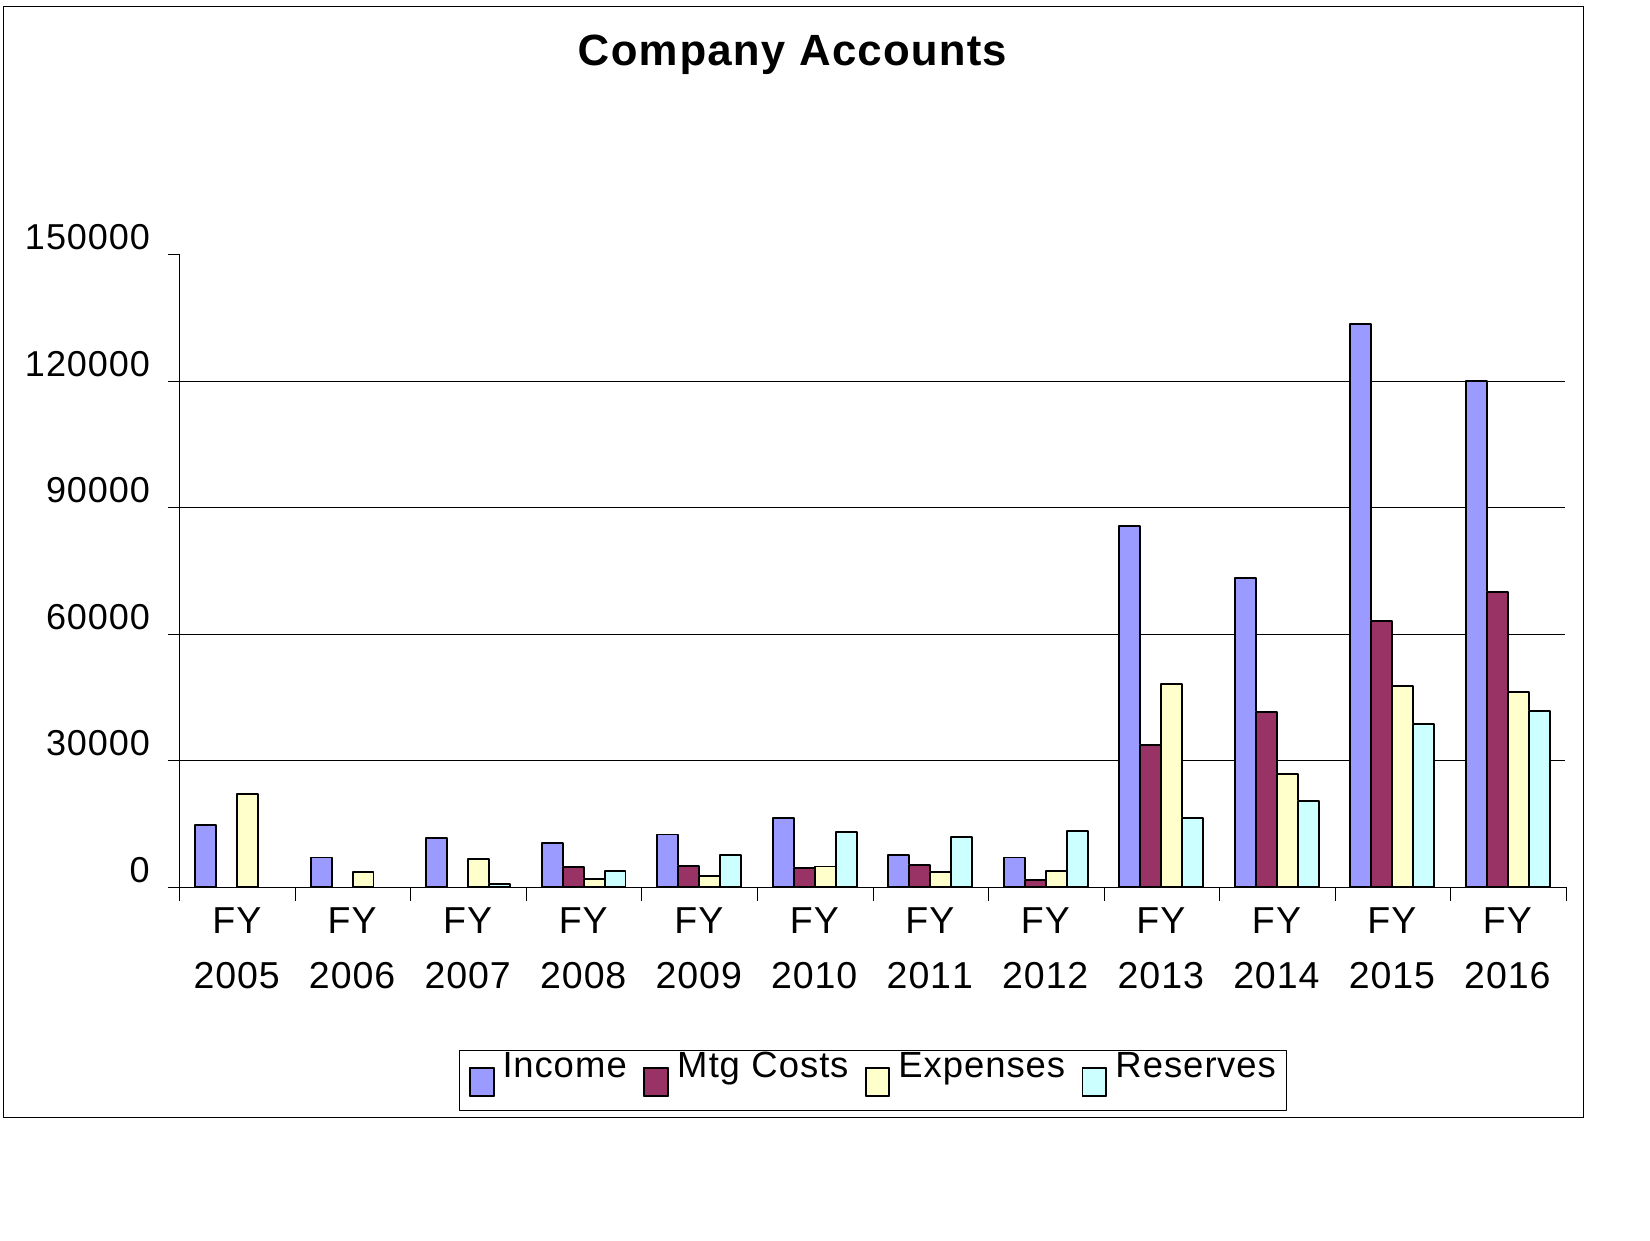

C
o
m
p
a
n
y
A
c
c
o
u
n
t
s
1
5
0
0
0
0
1
2
0
0
0
0
9
0
0
0
0
6
0
0
0
0
3
0
0
0
0
0
F
Y
F
Y
F
Y
F
Y
F
Y
F
Y
F
Y
F
Y
F
Y
F
Y
F
Y
F
Y
2
0
0
5
2
0
0
6
2
0
0
7
2
0
0
8
2
0
0
9
2
0
1
0
2
0
1
1
2
0
1
2
2
0
1
3
2
0
1
4
2
0
1
5
2
0
1
6
I
n
c
o
m
e
M
t
g
C
o
s
t
s
E
x
p
e
n
s
e
s
R
e
s
e
r
v
e
s